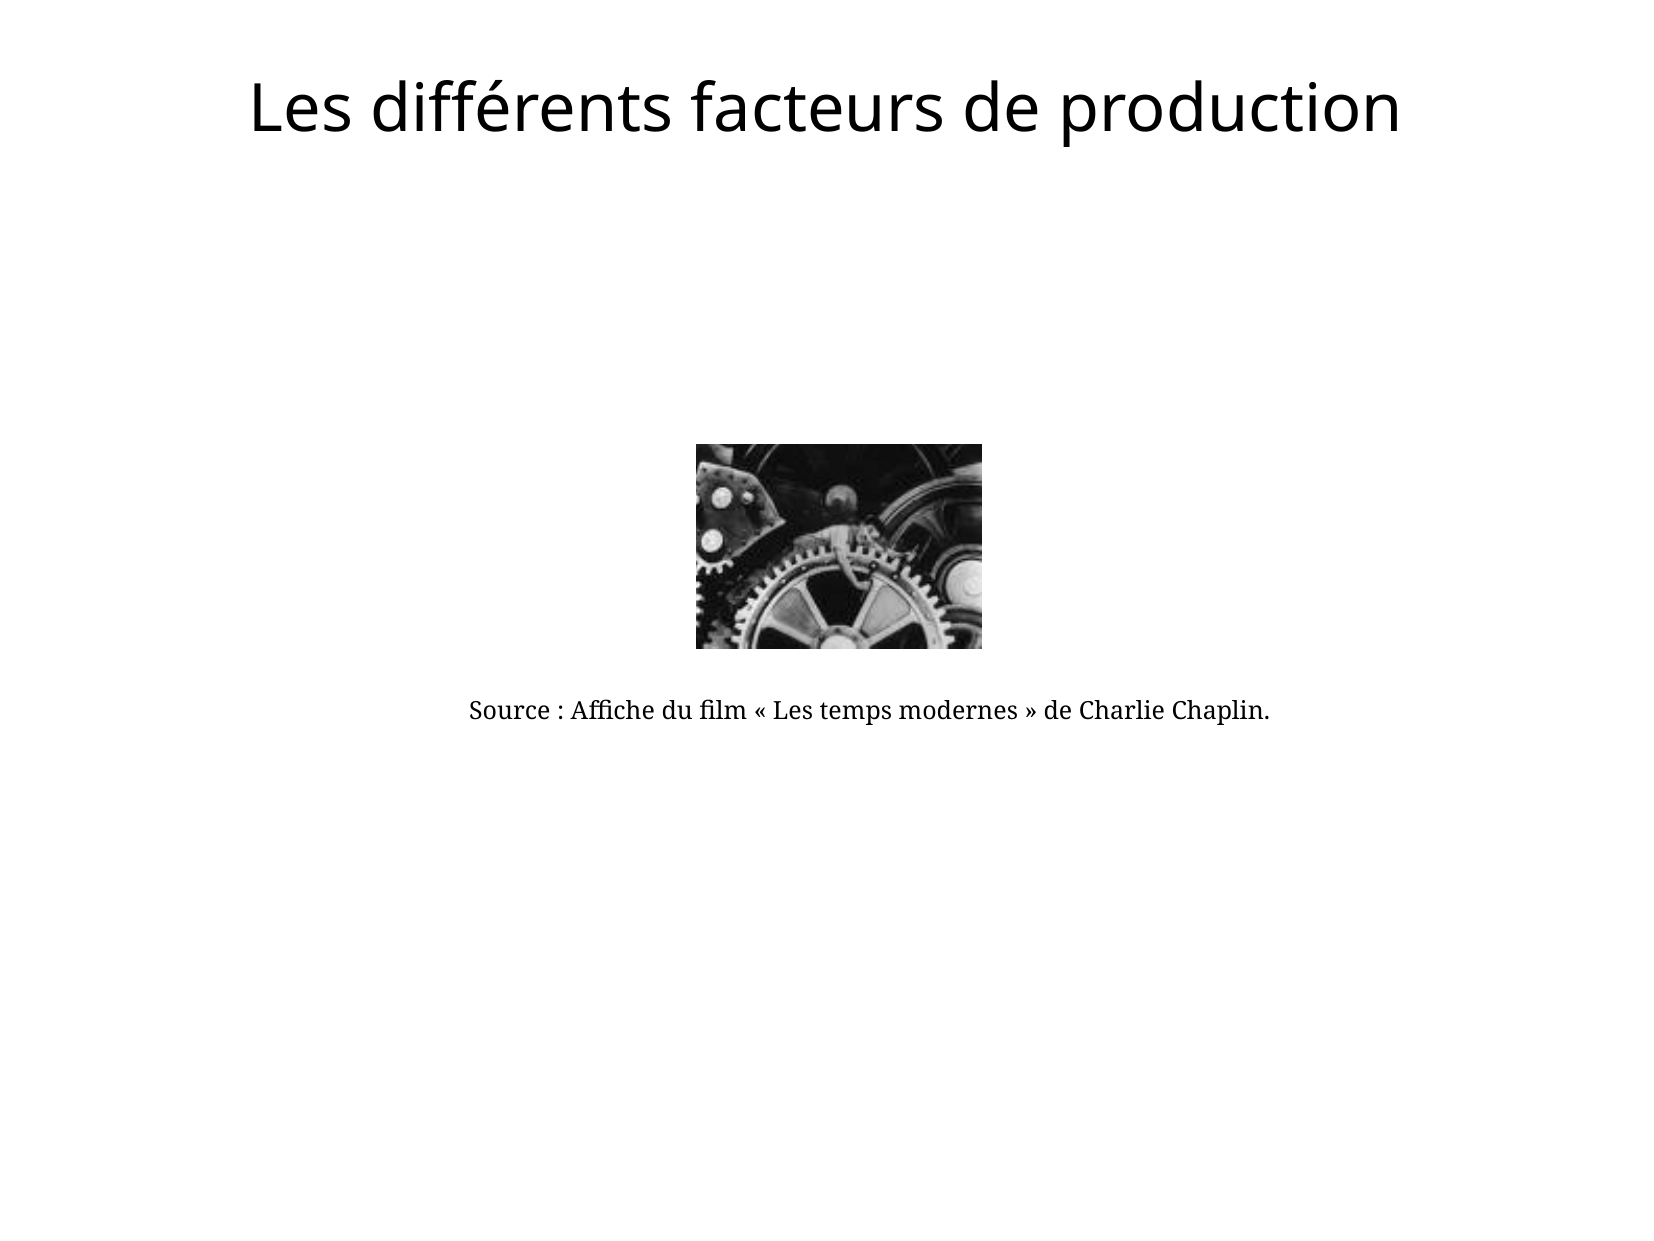

# Les différents facteurs de production
Source : Affiche du film « Les temps modernes » de Charlie Chaplin.